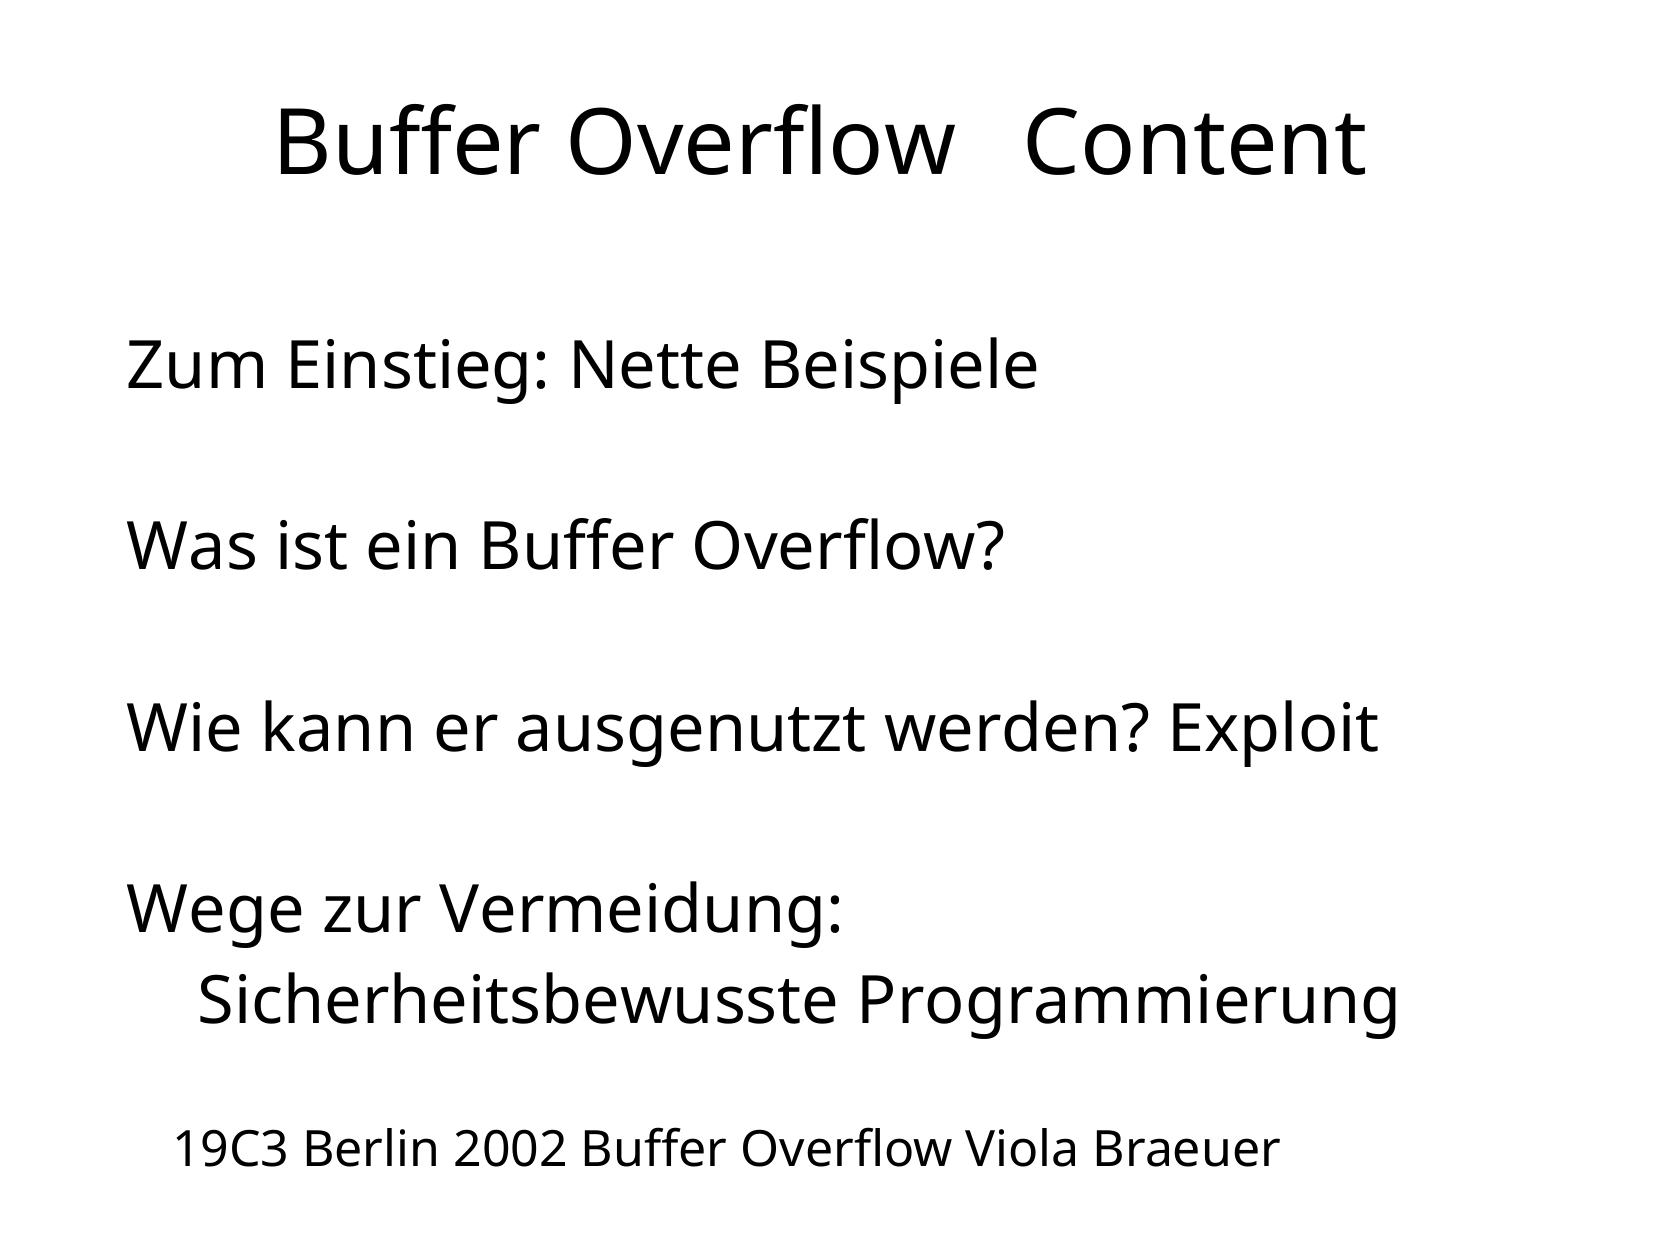

Buffer Overflow	Content
Zum Einstieg: Nette Beispiele
Was ist ein Buffer Overflow?
Wie kann er ausgenutzt werden? Exploit
Wege zur Vermeidung:
Sicherheitsbewusste Programmierung
 19C3 Berlin 2002 Buffer Overflow Viola Braeuer